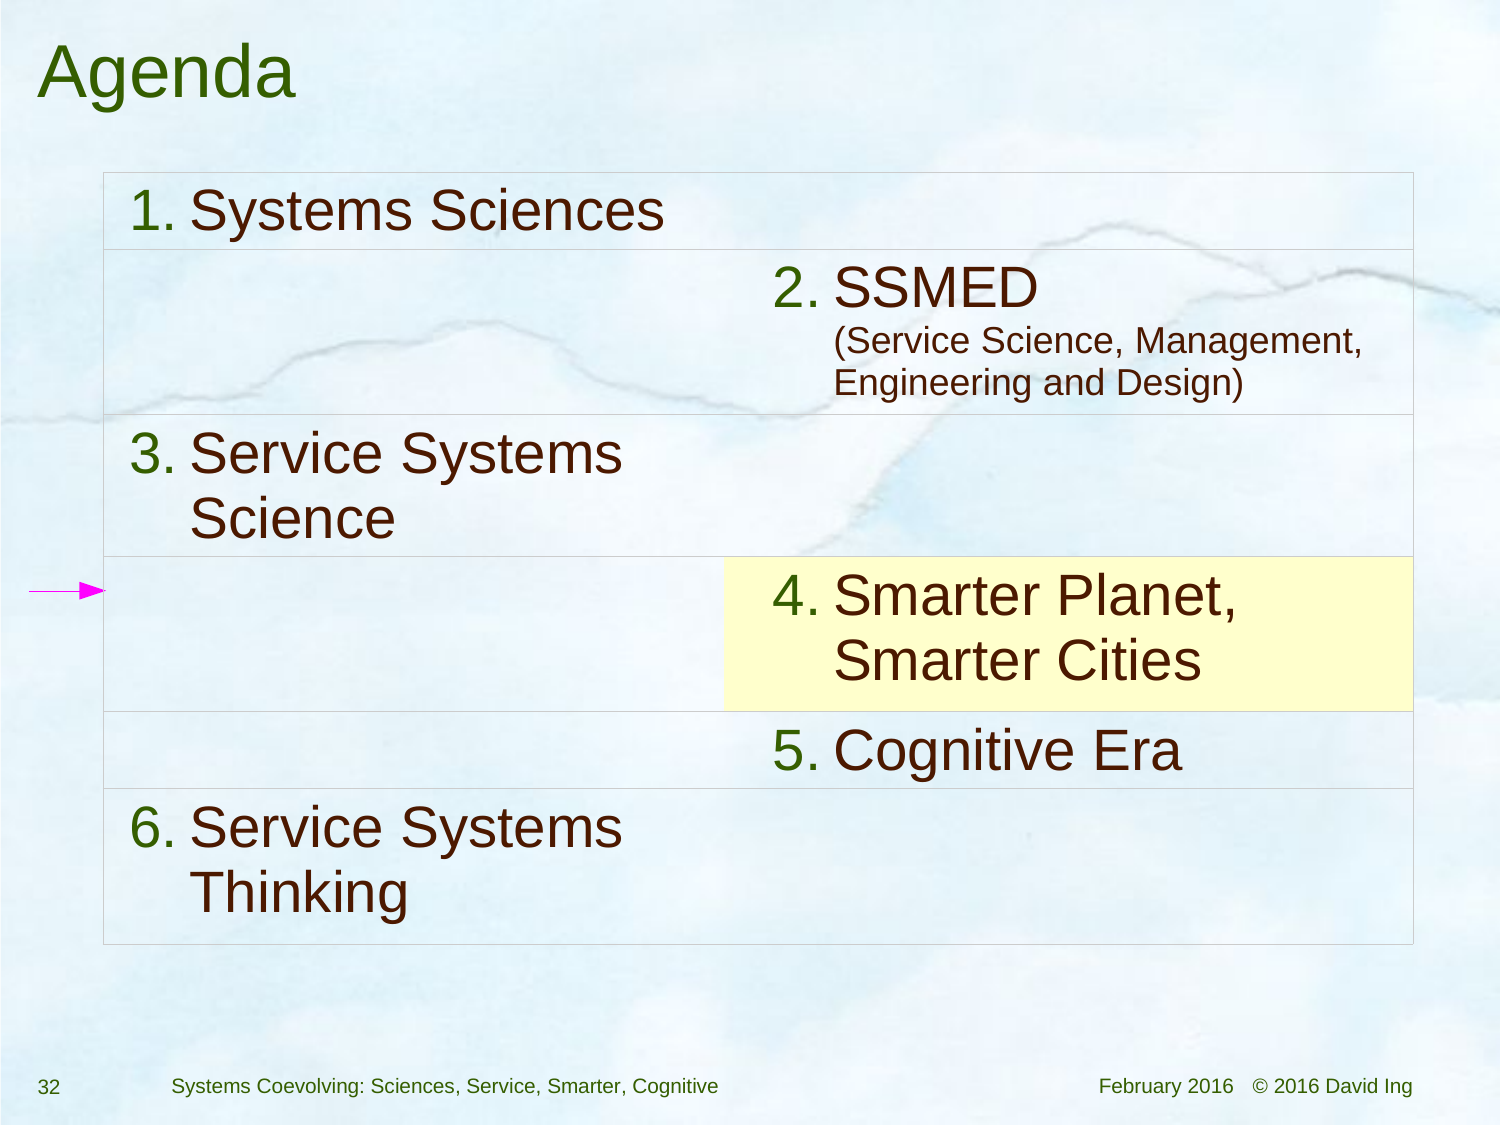

# Agenda
| 1. | Systems Sciences | | |
| --- | --- | --- | --- |
| | | 2. | SSMED (Service Science, Management, Engineering and Design) |
| 3. | Service Systems Science | | |
| | | 4. | Smarter Planet, Smarter Cities |
| | | 5. | Cognitive Era |
| 6. | Service Systems Thinking | | |
Systems Coevolving: Sciences, Service, Smarter, Cognitive
February 2016
32